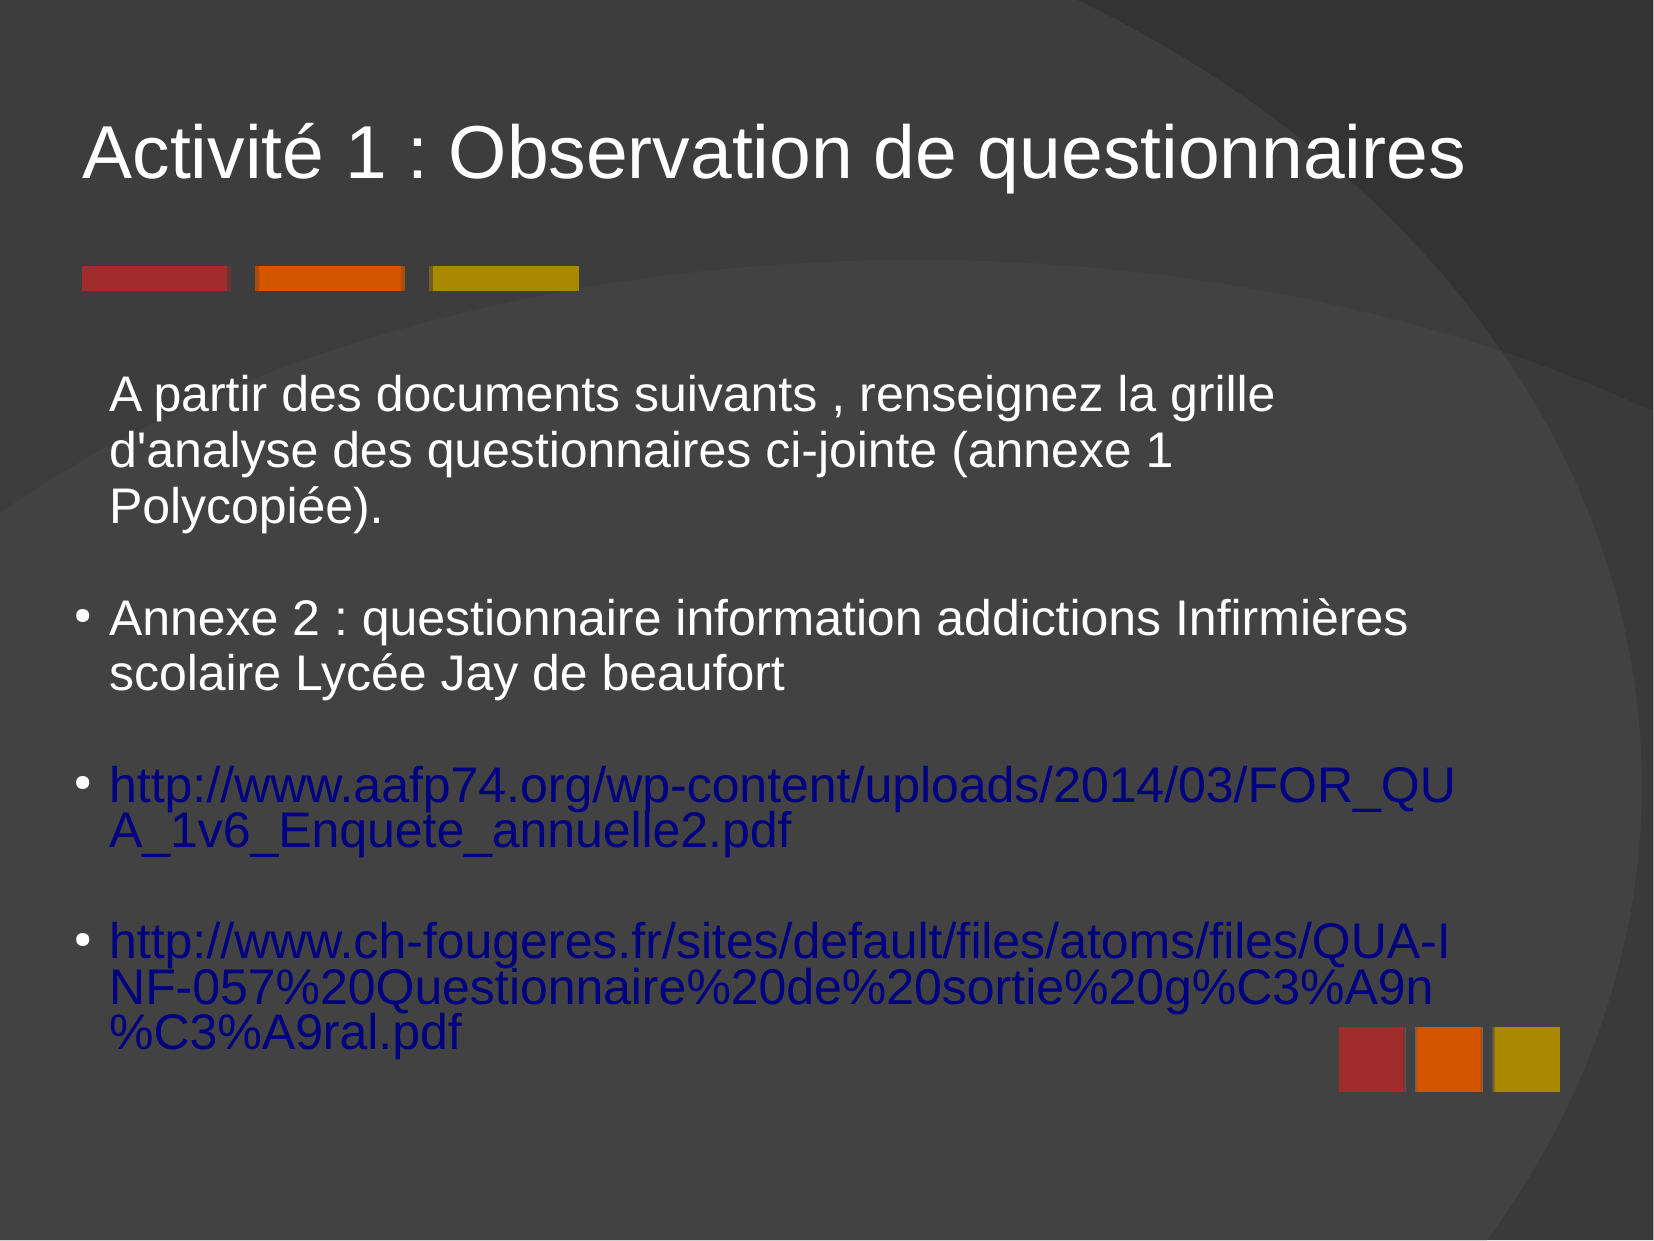

# Activité 1 : Observation de questionnaires
A partir des documents suivants , renseignez la grille d'analyse des questionnaires ci-jointe (annexe 1 Polycopiée).
Annexe 2 : questionnaire information addictions Infirmières scolaire Lycée Jay de beaufort
http://www.aafp74.org/wp-content/uploads/2014/03/FOR_QUA_1v6_Enquete_annuelle2.pdf
http://www.ch-fougeres.fr/sites/default/files/atoms/files/QUA-INF-057%20Questionnaire%20de%20sortie%20g%C3%A9n%C3%A9ral.pdf